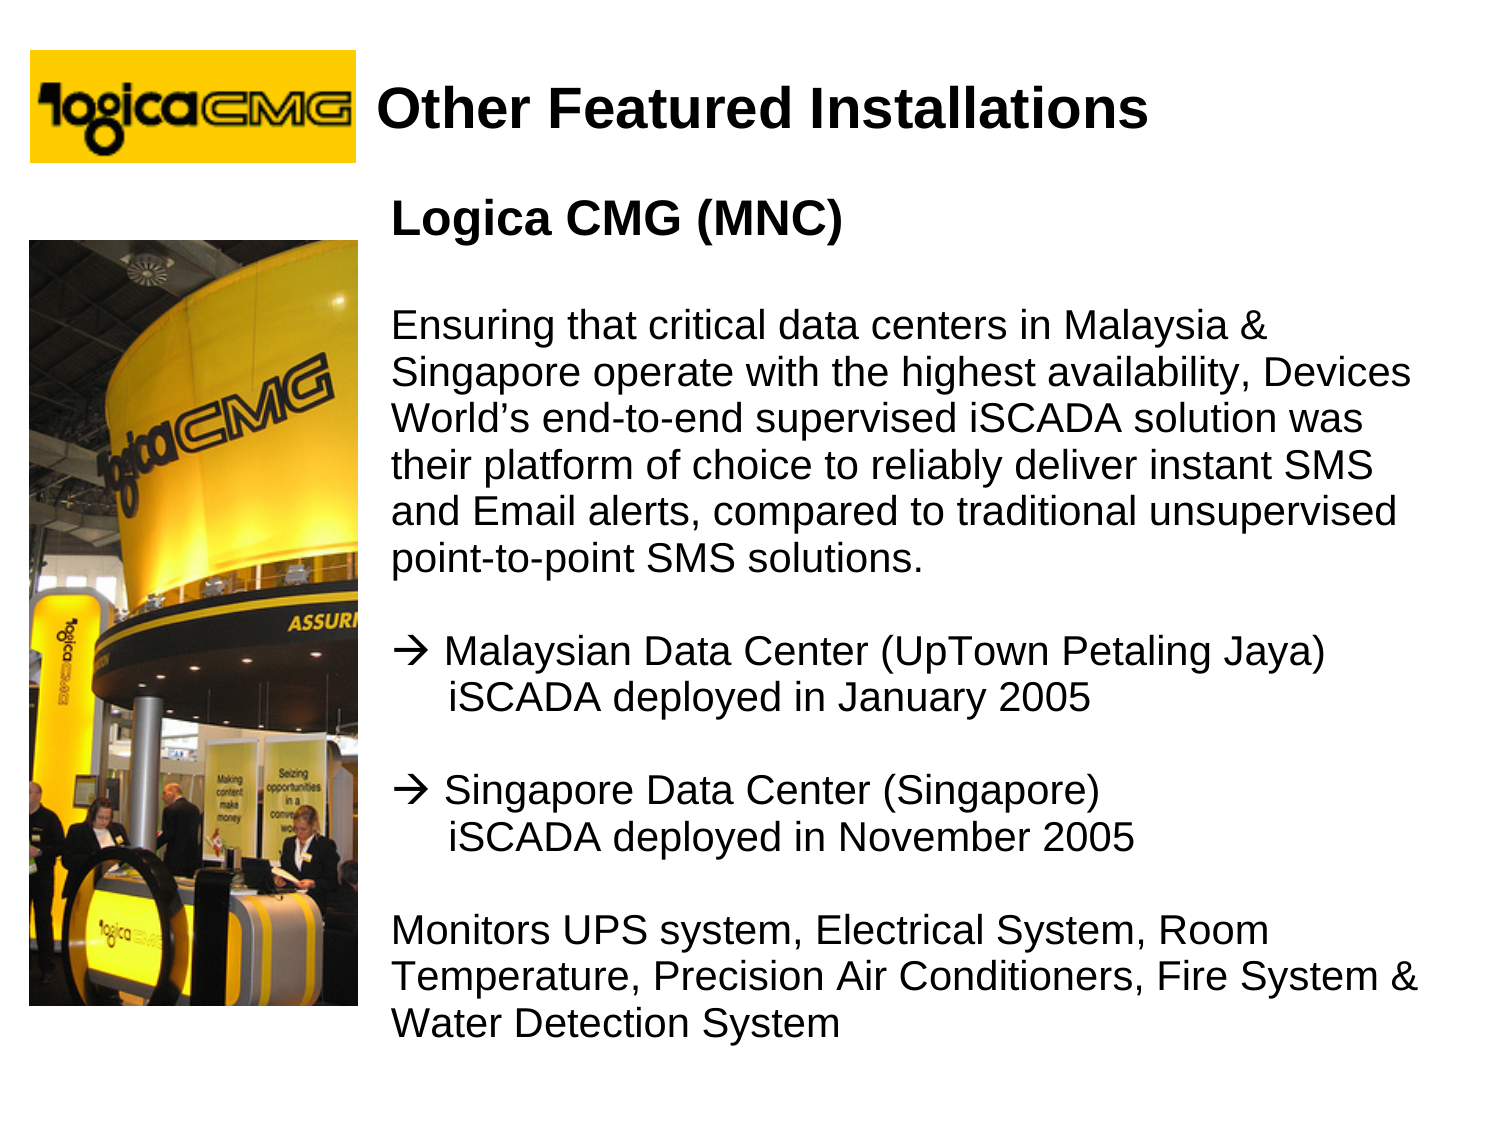

Other Featured Installations
Logica CMG (MNC)
Ensuring that critical data centers in Malaysia & Singapore operate with the highest availability, Devices World’s end-to-end supervised iSCADA solution was their platform of choice to reliably deliver instant SMS and Email alerts, compared to traditional unsupervised point-to-point SMS solutions.
 Malaysian Data Center (UpTown Petaling Jaya)
 iSCADA deployed in January 2005
 Singapore Data Center (Singapore)
 iSCADA deployed in November 2005
Monitors UPS system, Electrical System, Room Temperature, Precision Air Conditioners, Fire System & Water Detection System